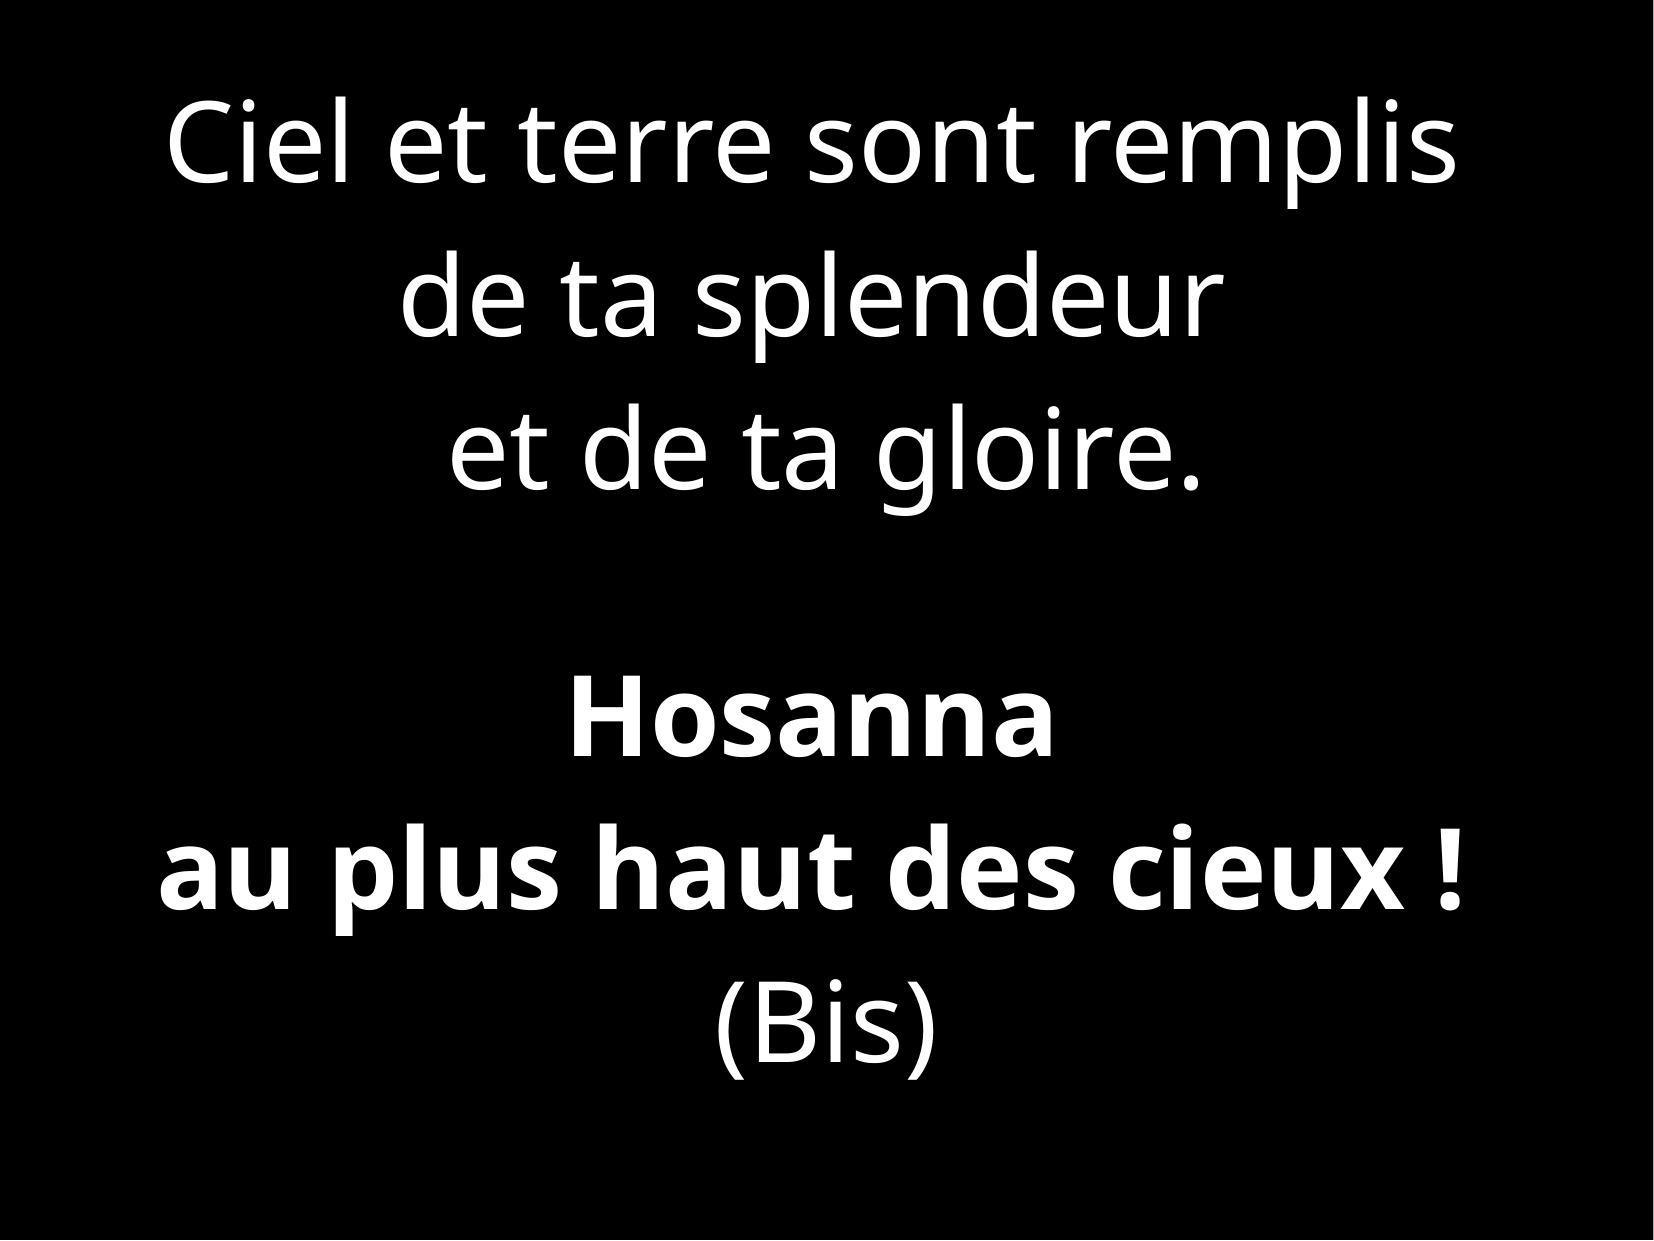

# Ciel et terre sont remplis
de ta splendeur
et de ta gloire.
Hosanna
au plus haut des cieux !
(Bis)